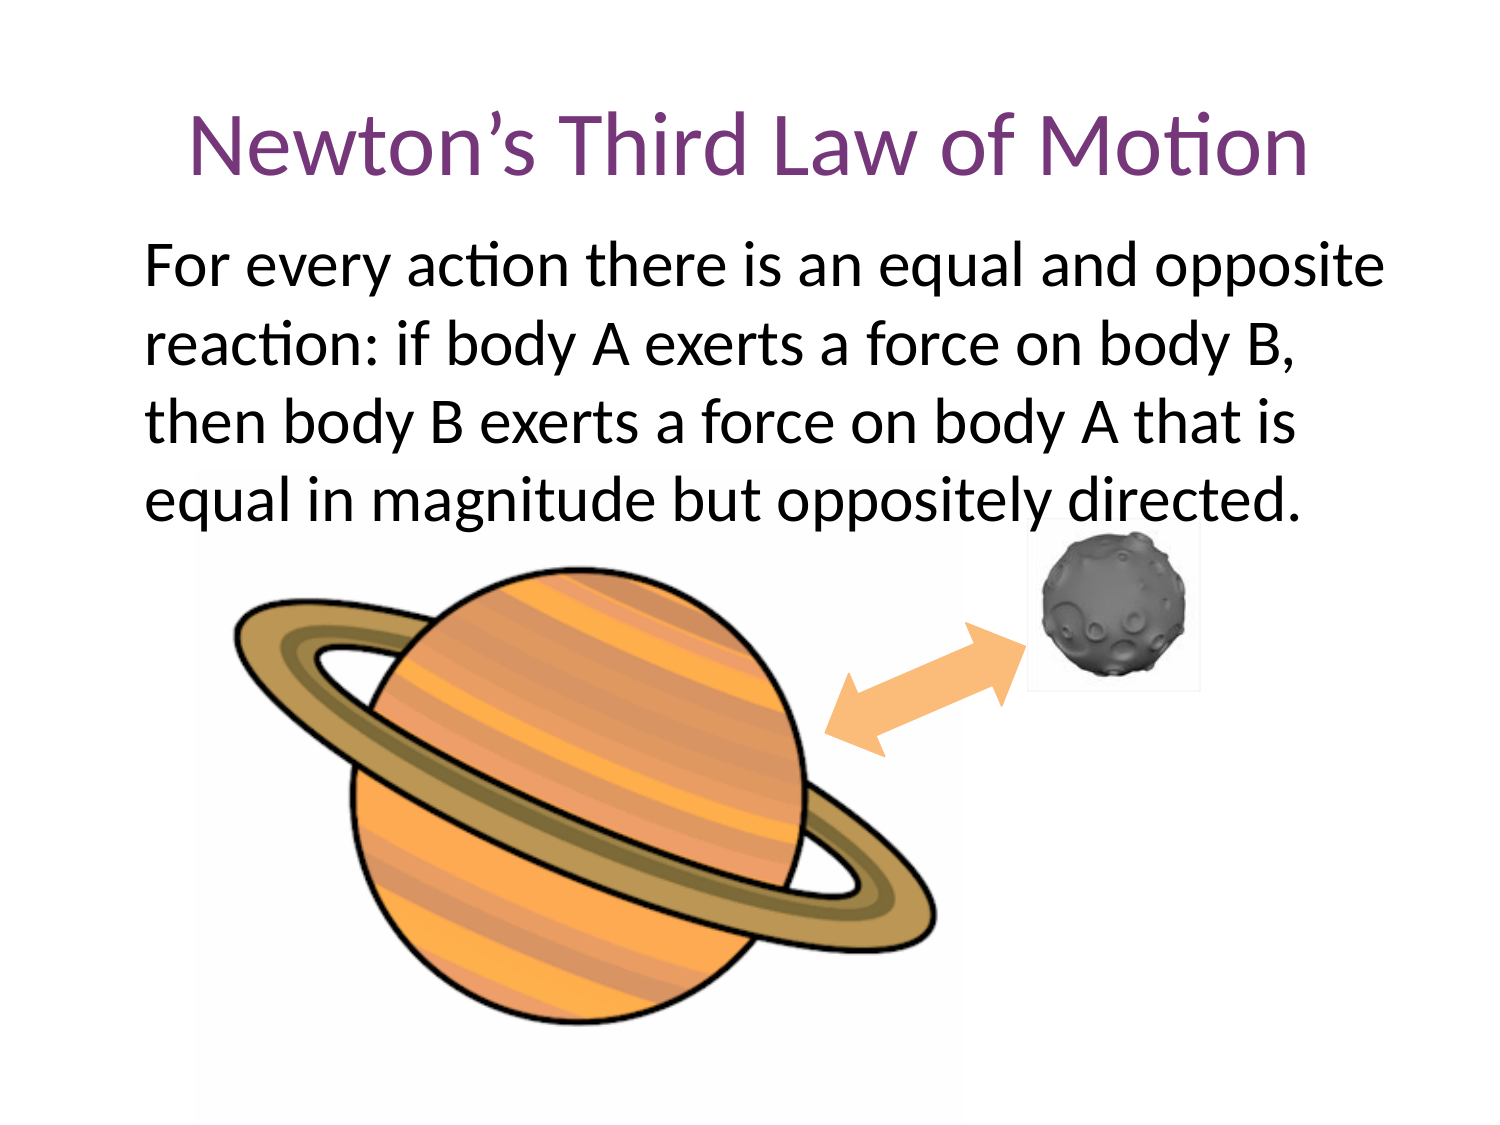

# Newton’s Third Law of Motion
	For every action there is an equal and opposite reaction: if body A exerts a force on body B, then body B exerts a force on body A that is equal in magnitude but oppositely directed.